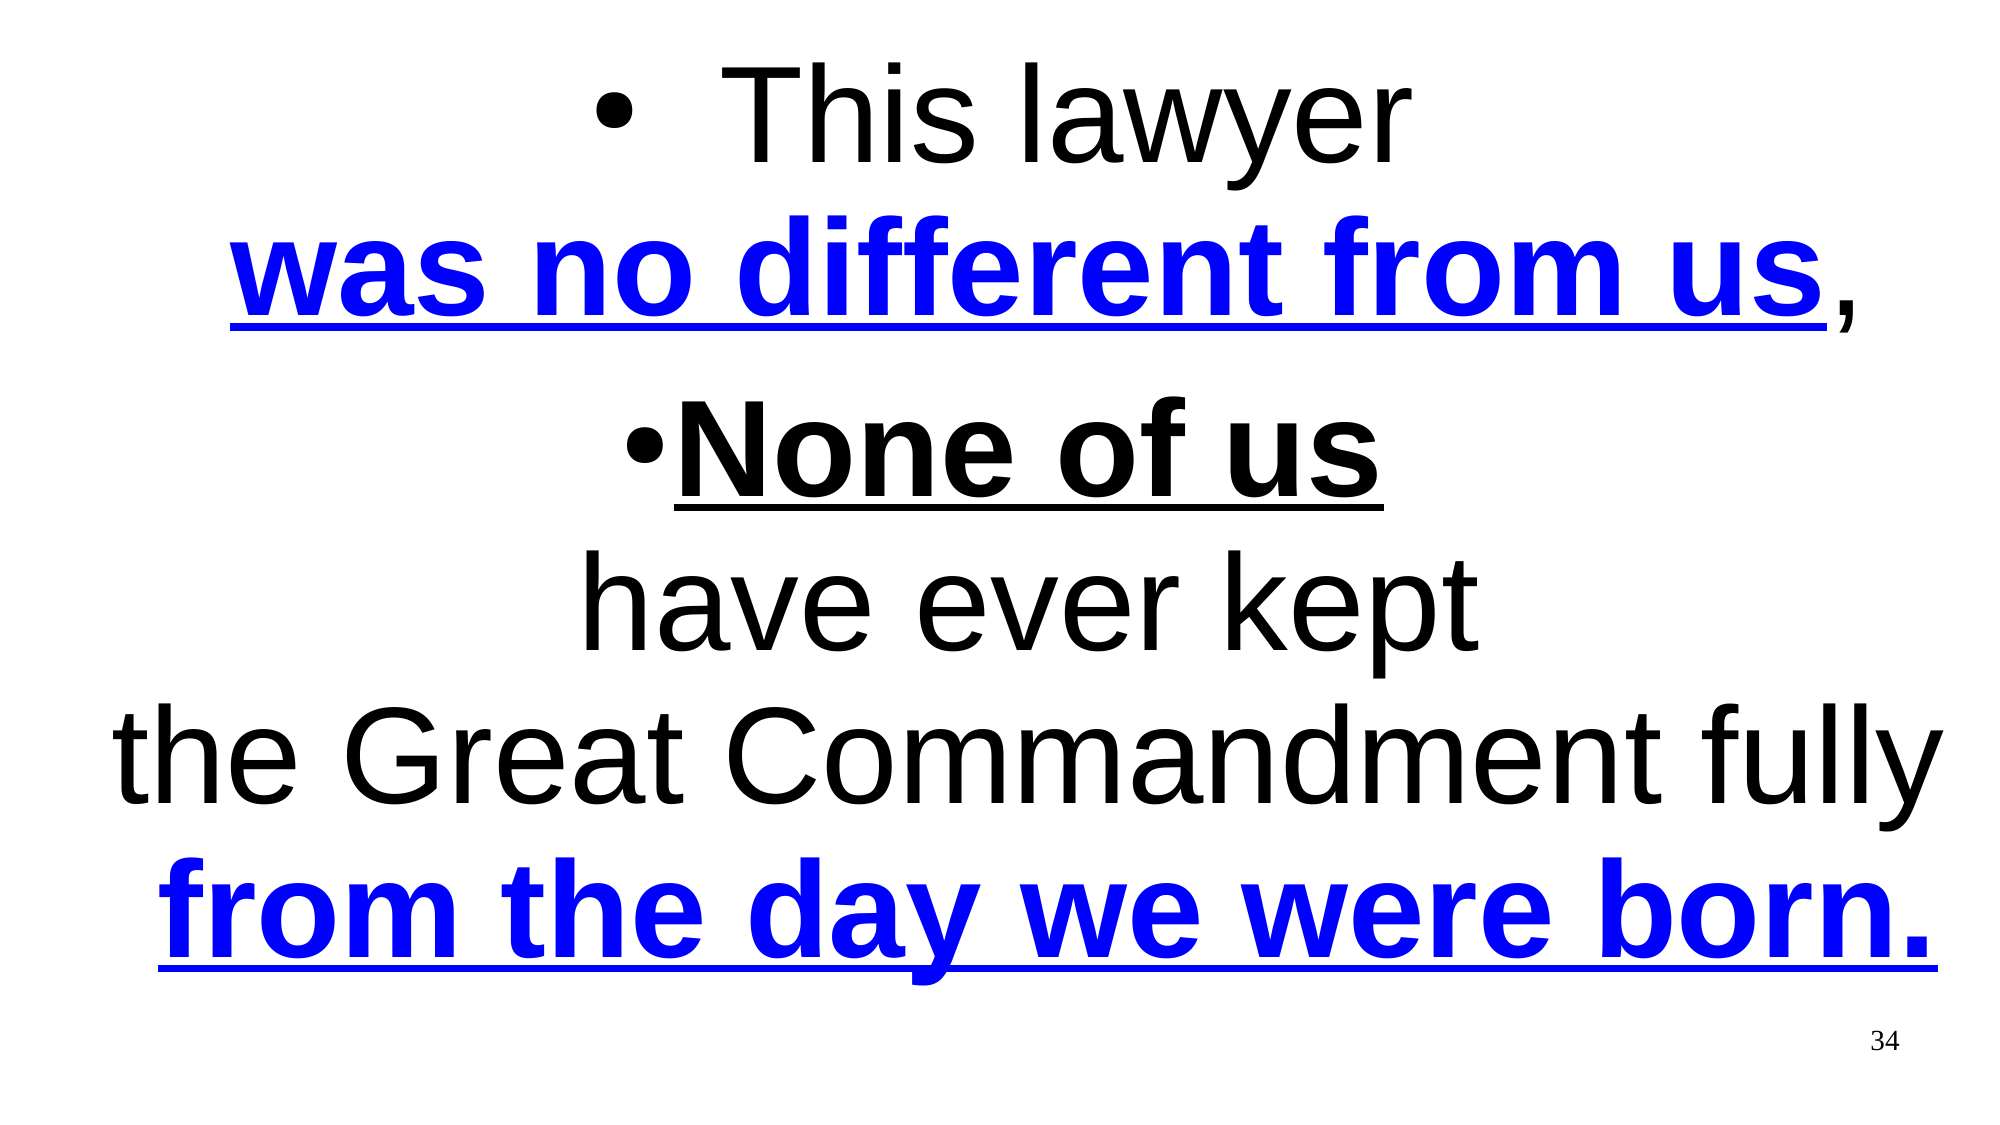

# This lawyer was no different from us,
None of us
have ever kept
the Great Commandment fully
from the day we were born.
34